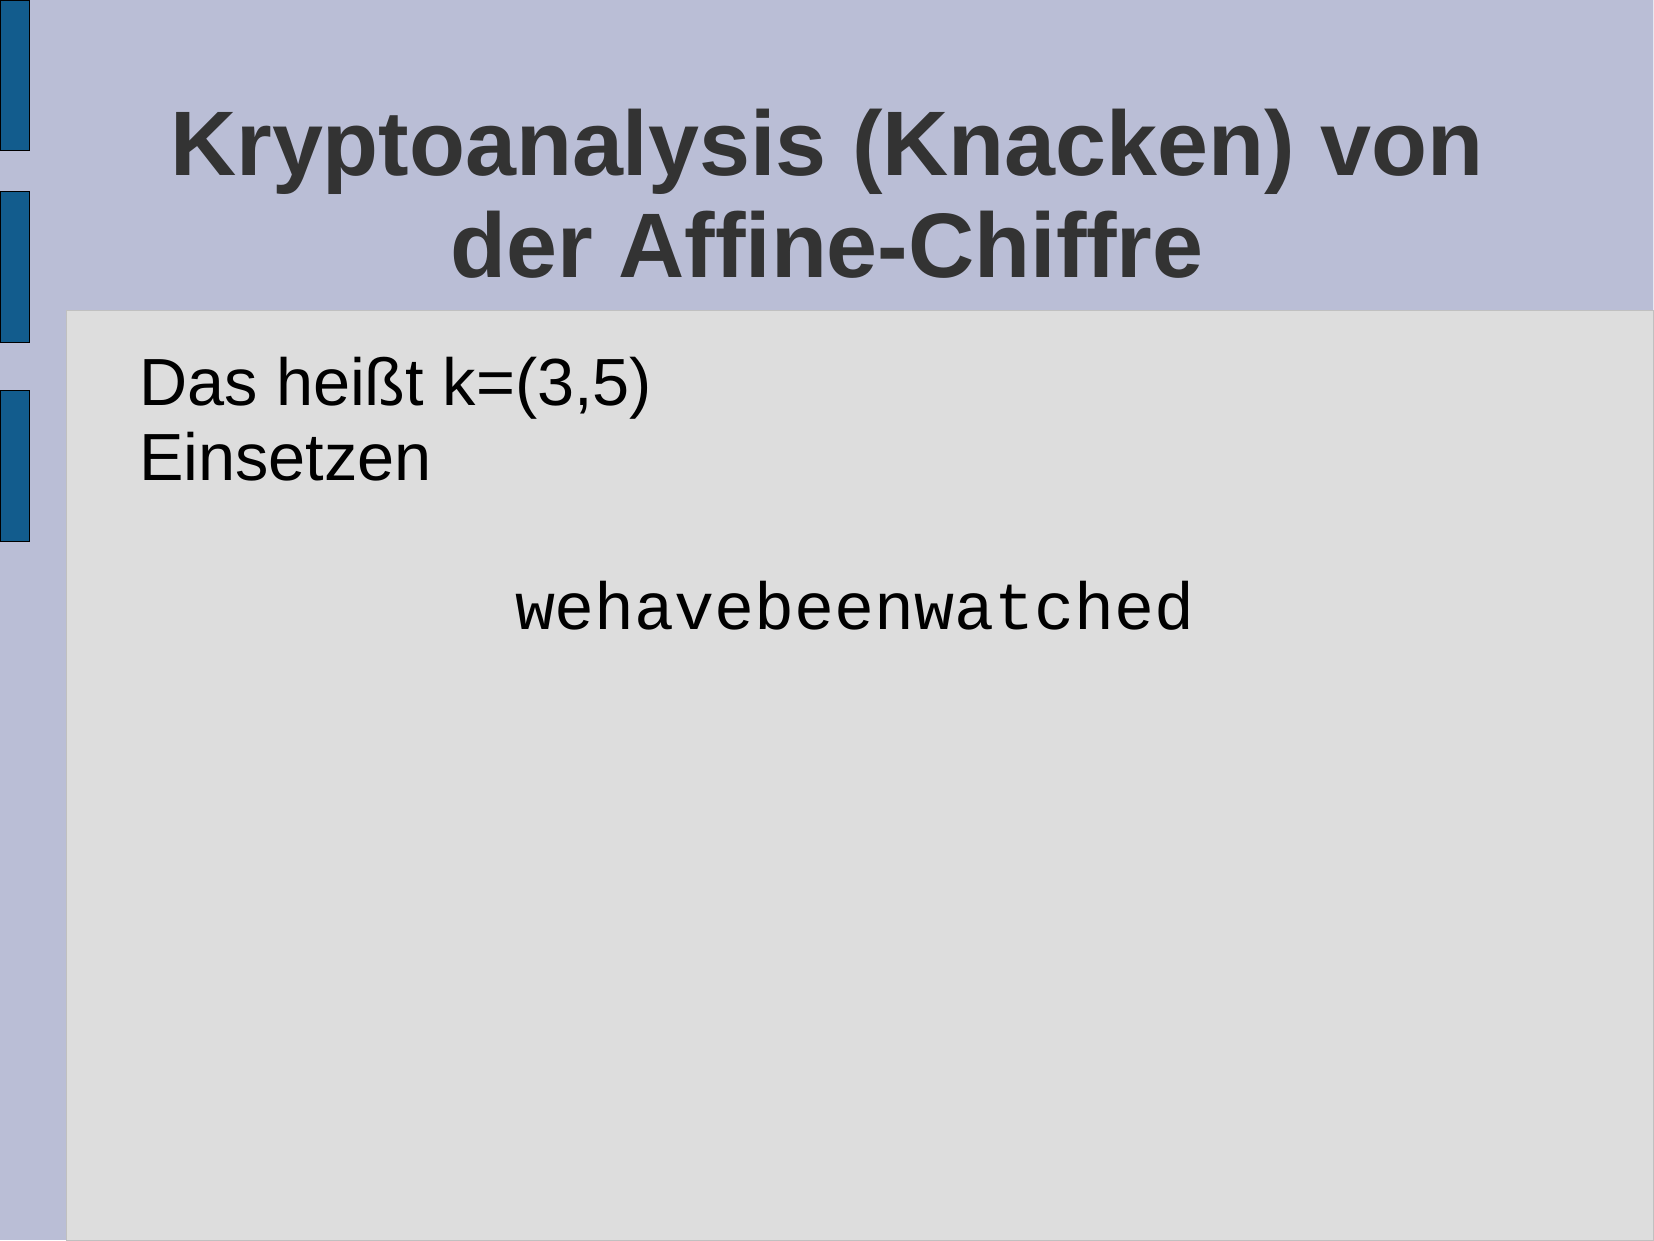

# Kryptoanalysis (Knacken) von der Affine-Chiffre
Das heißt k=(3,5)
Einsetzen
 wehavebeenwatched